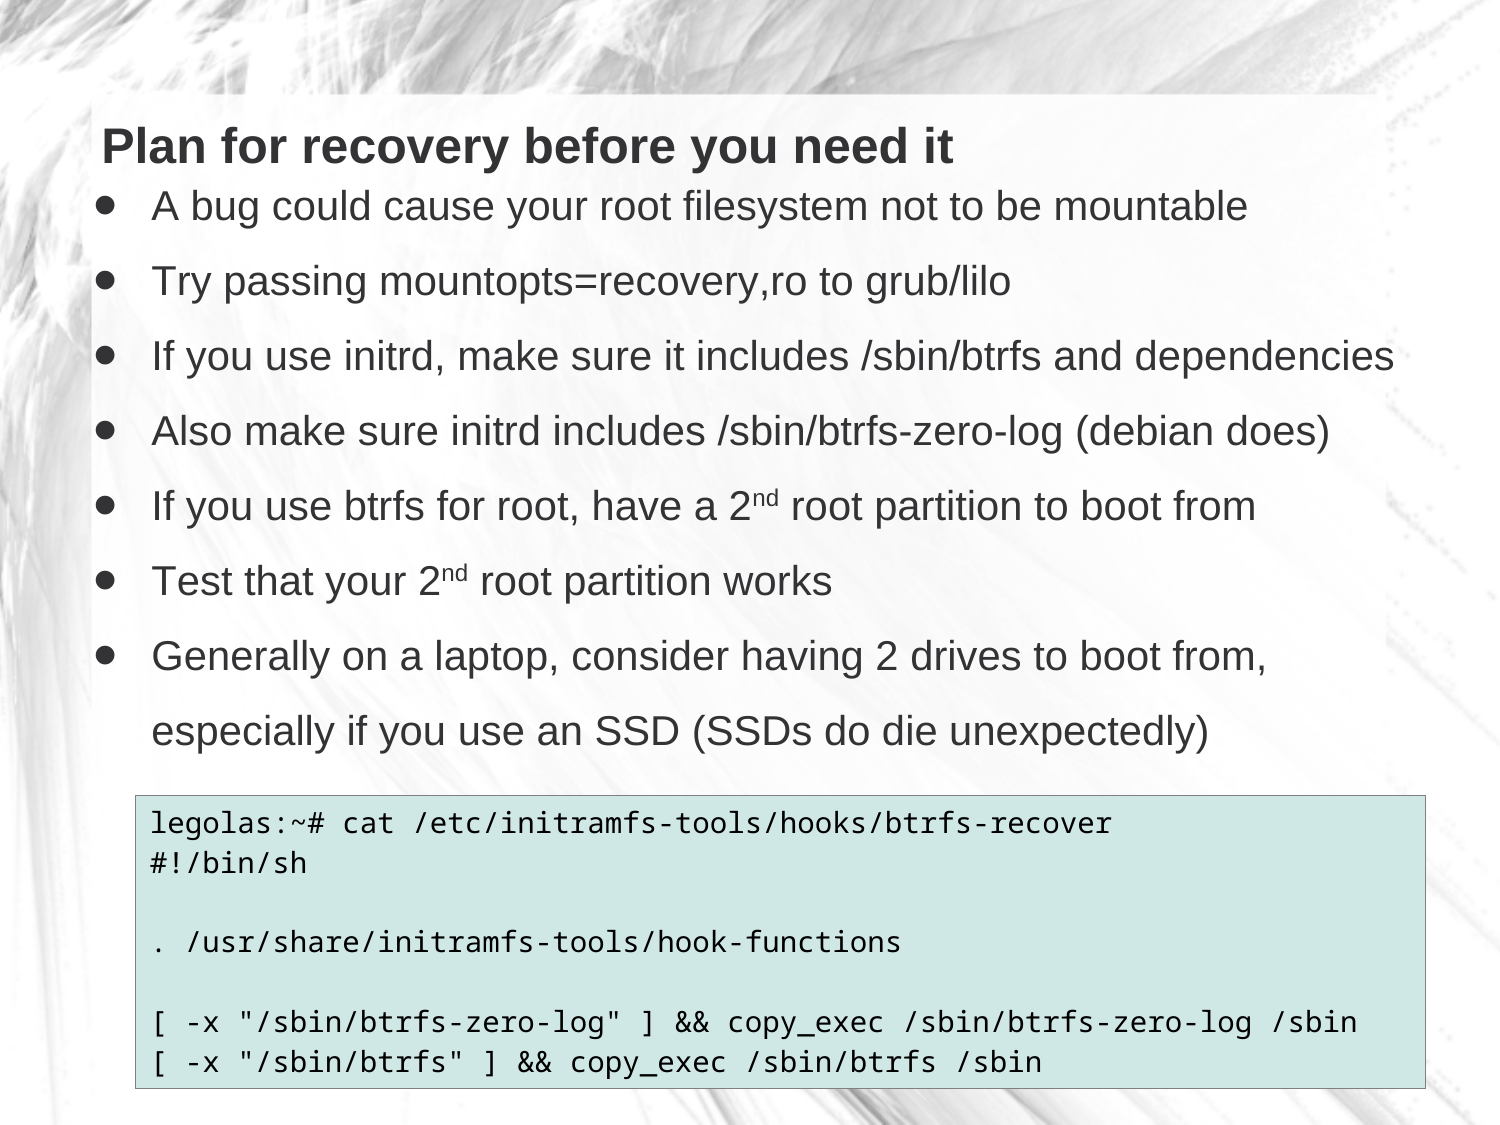

# Plan for recovery before you need it
A bug could cause your root filesystem not to be mountable
Try passing mountopts=recovery,ro to grub/lilo
If you use initrd, make sure it includes /sbin/btrfs and dependencies
Also make sure initrd includes /sbin/btrfs-zero-log (debian does)
If you use btrfs for root, have a 2nd root partition to boot from
Test that your 2nd root partition works
Generally on a laptop, consider having 2 drives to boot from, especially if you use an SSD (SSDs do die unexpectedly)
legolas:~# cat /etc/initramfs-tools/hooks/btrfs-recover
#!/bin/sh
. /usr/share/initramfs-tools/hook-functions
[ -x "/sbin/btrfs-zero-log" ] && copy_exec /sbin/btrfs-zero-log /sbin
[ -x "/sbin/btrfs" ] && copy_exec /sbin/btrfs /sbin